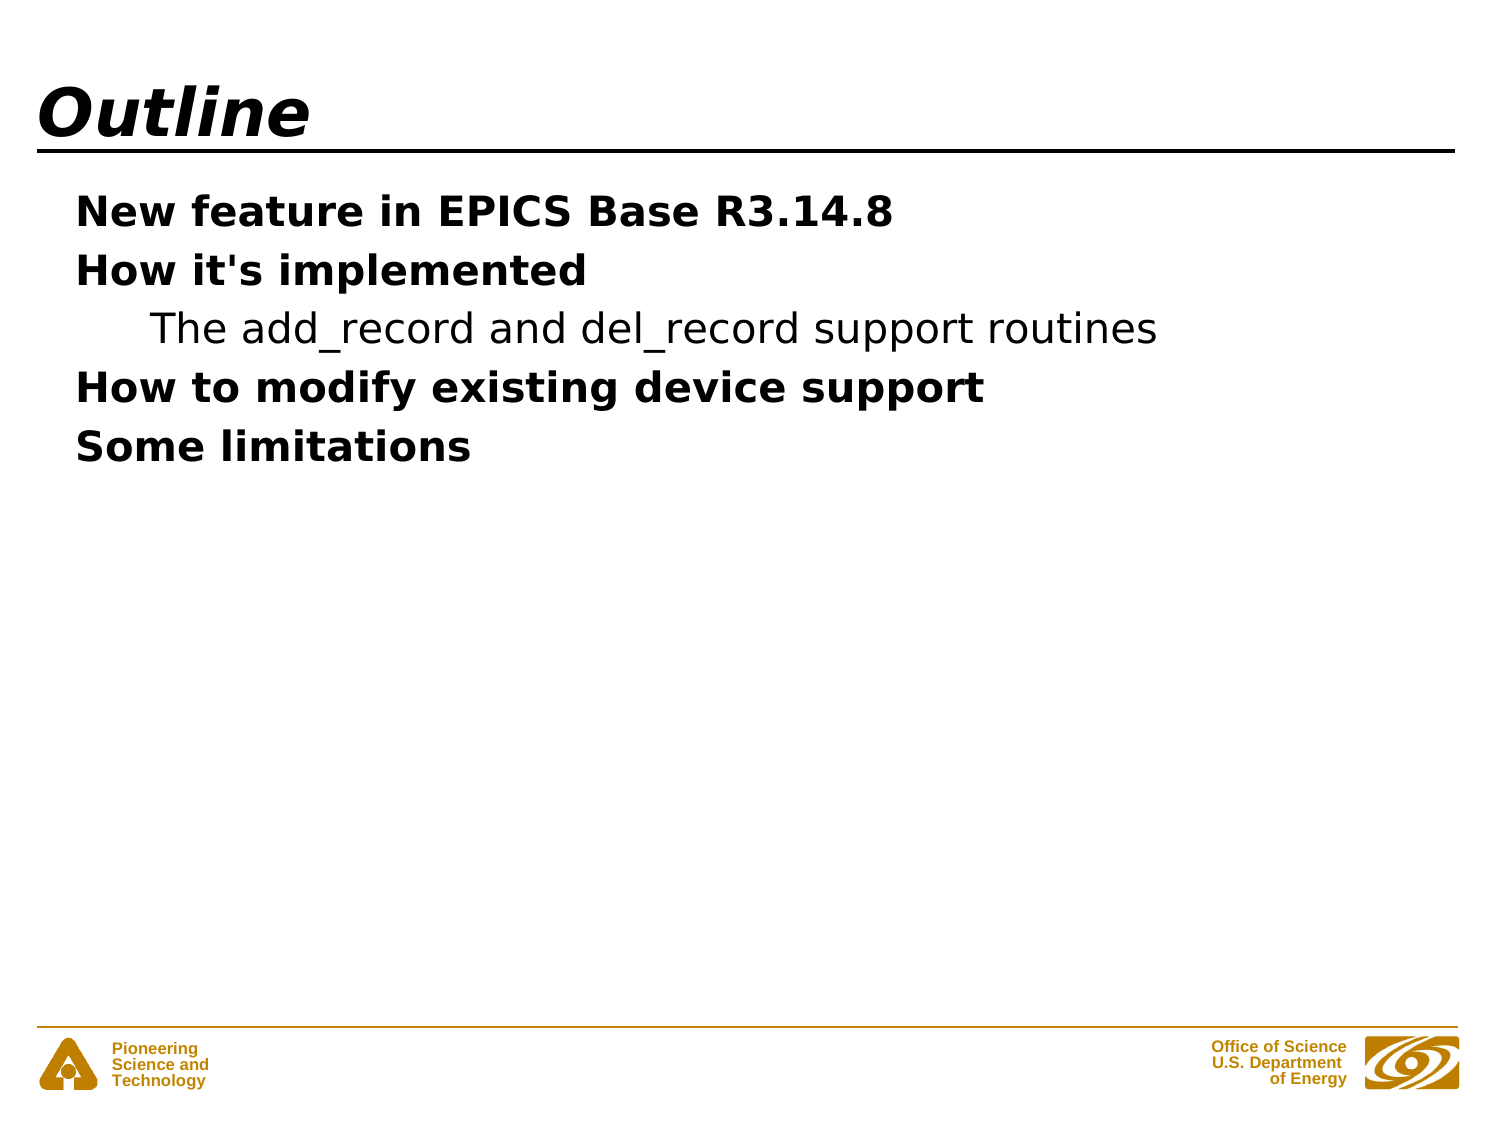

# Outline
New feature in EPICS Base R3.14.8
How it's implemented
The add_record and del_record support routines
How to modify existing device support
Some limitations